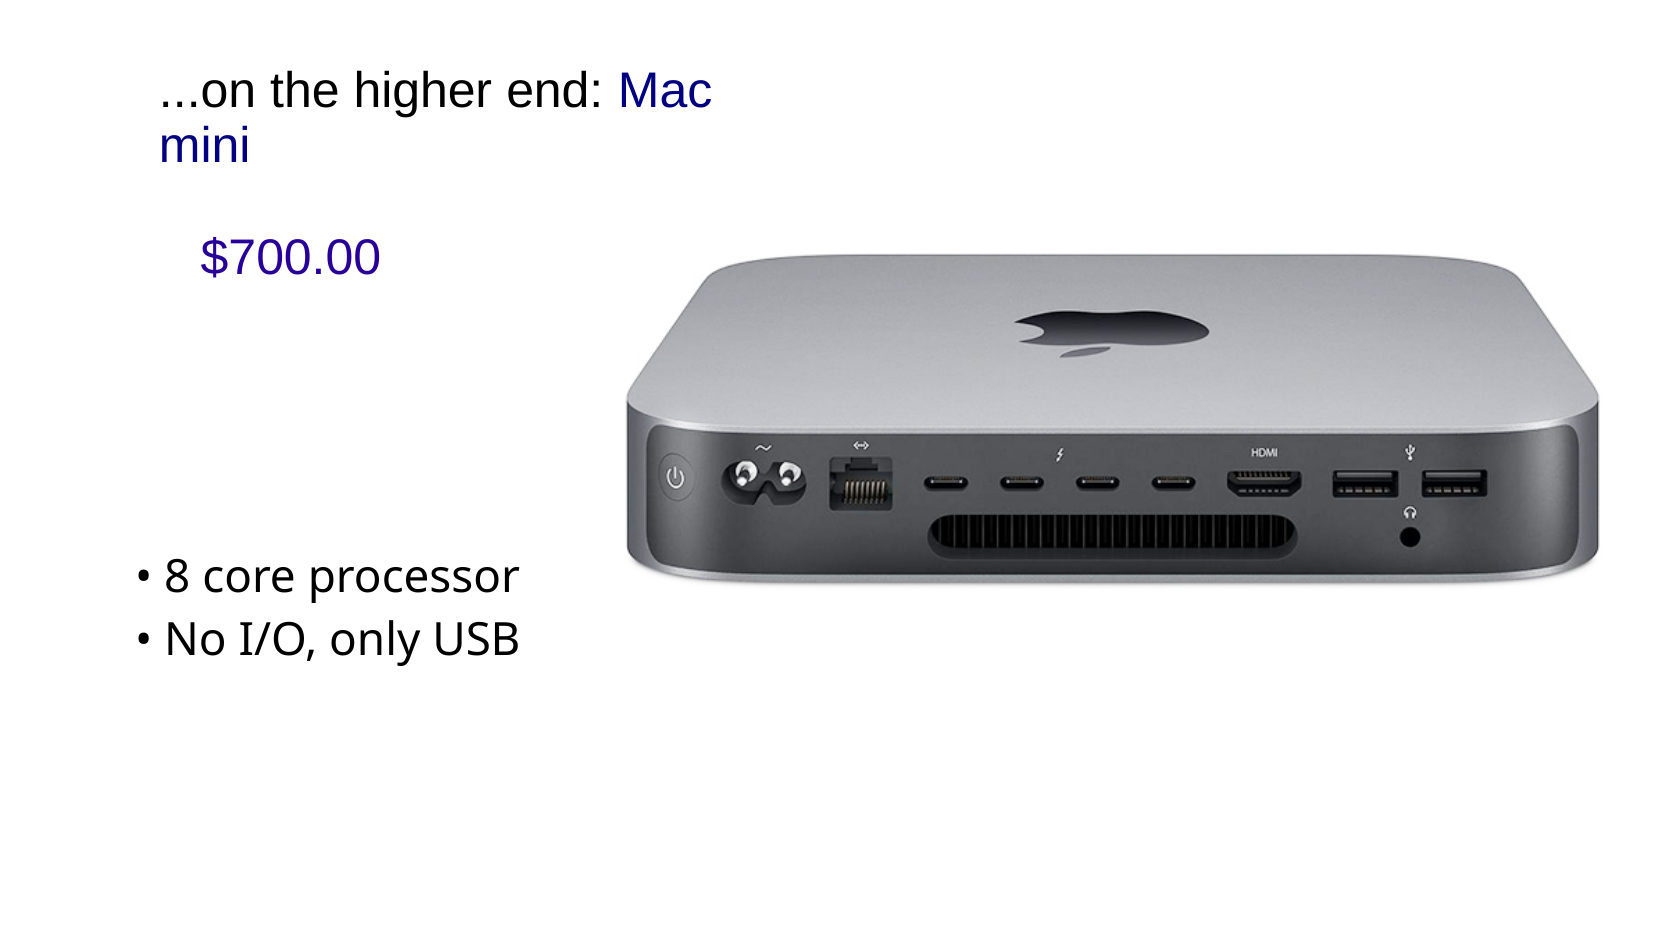

# ...on the higher end: Mac mini $700.00
• 8 core processor
• No I/O, only USB